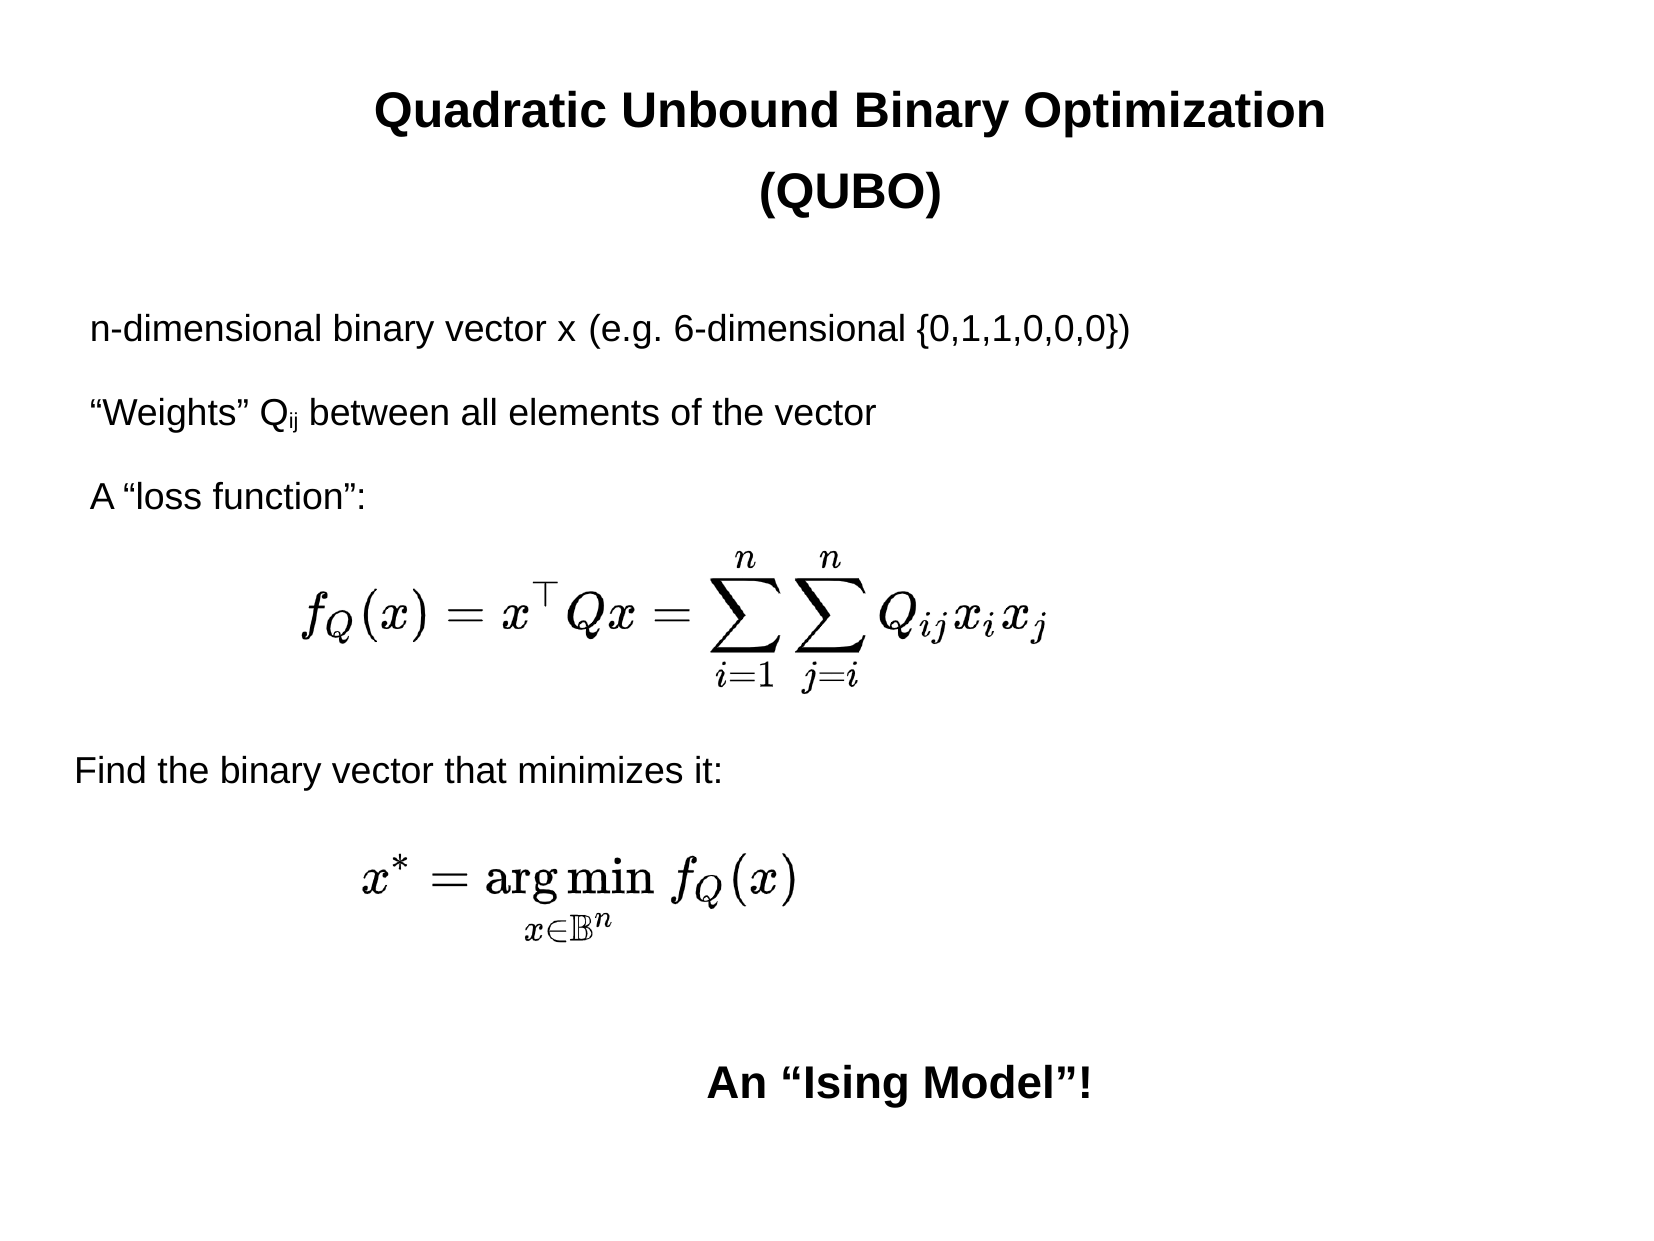

Quadratic Unbound Binary Optimization
(QUBO)
n-dimensional binary vector x (e.g. 6-dimensional {0,1,1,0,0,0})
“Weights” Qij between all elements of the vector
A “loss function”:
Find the binary vector that minimizes it:
An “Ising Model”!